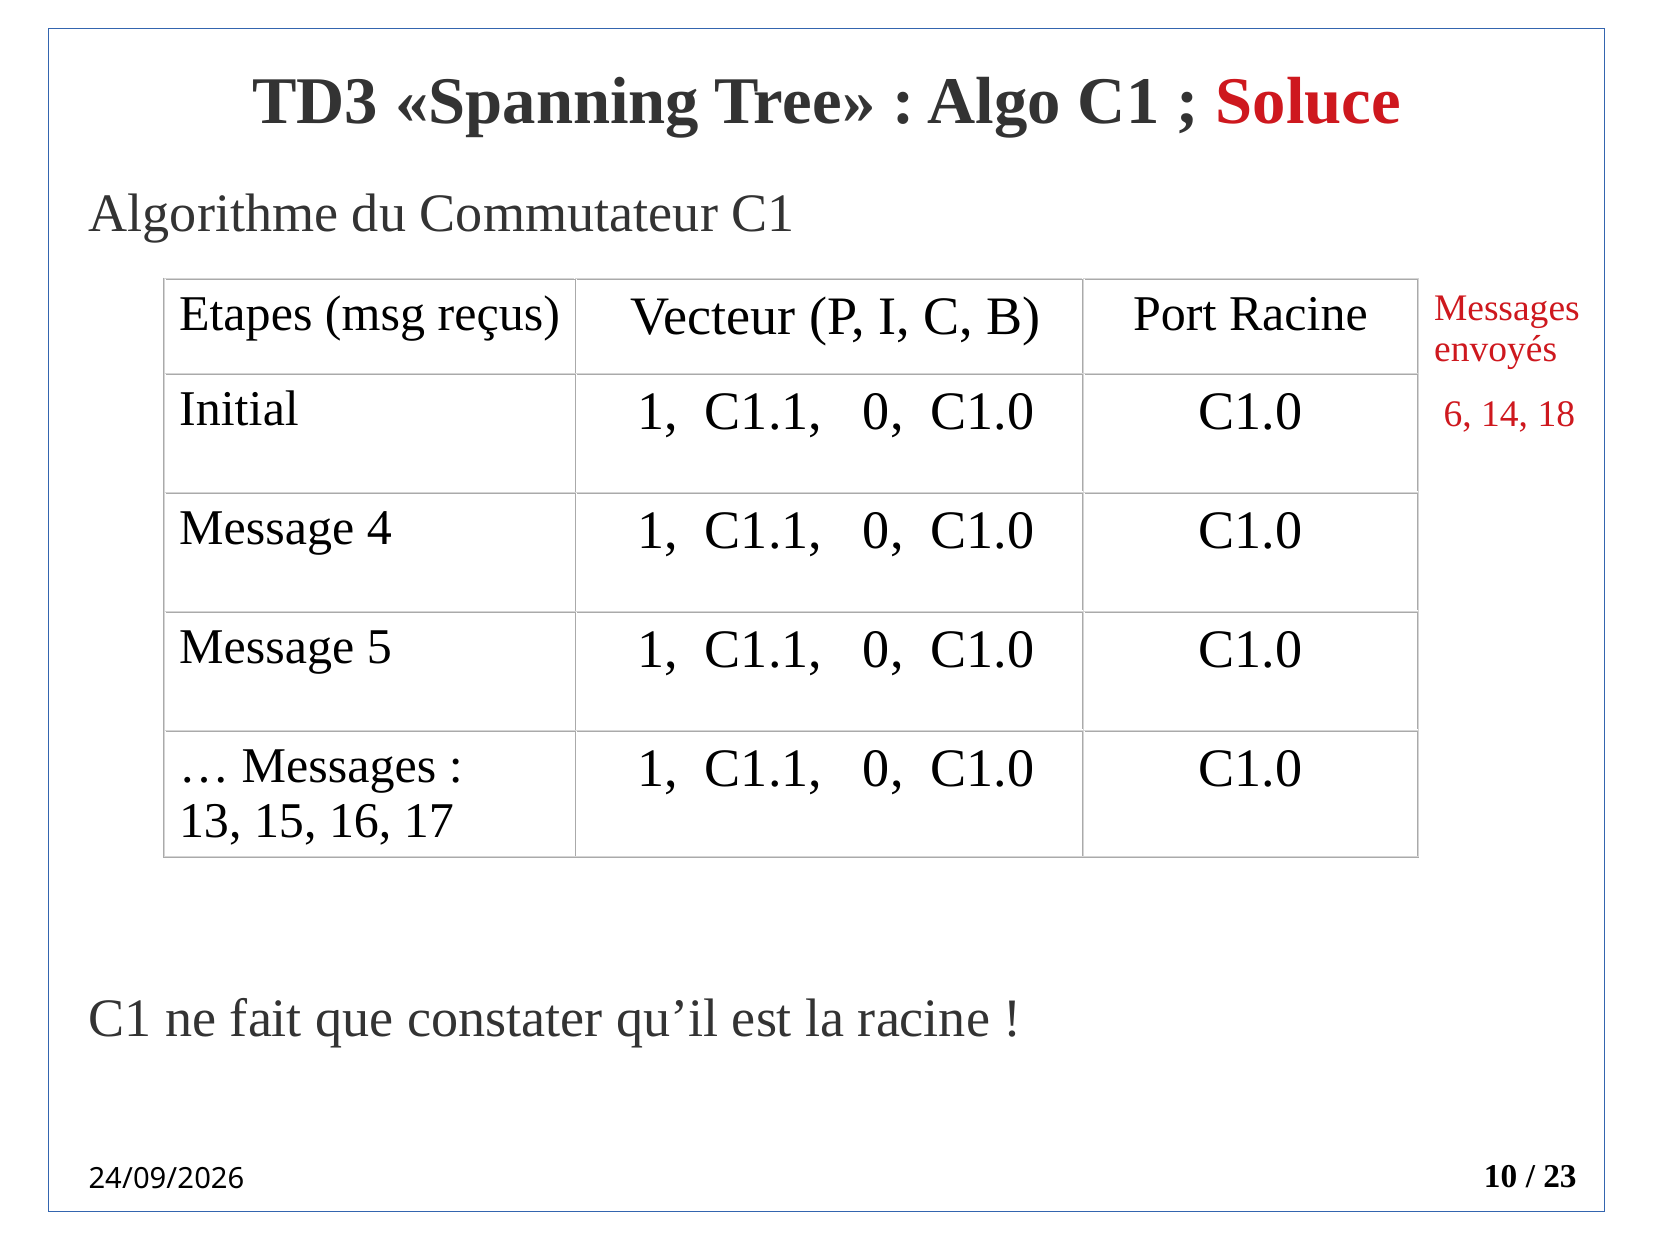

# TD3 «Spanning Tree» : Algo C1 ; Soluce
Algorithme du Commutateur C1
C1 ne fait que constater qu’il est la racine !
| Etapes (msg reçus) | Vecteur (P, I, C, B) | Port Racine |
| --- | --- | --- |
| Initial | 1, C1.1, 0, C1.0 | C1.0 |
| Message 4 | 1, C1.1, 0, C1.0 | C1.0 |
| Message 5 | 1, C1.1, 0, C1.0 | C1.0 |
| … Messages : 13, 15, 16, 17 | 1, C1.1, 0, C1.0 | C1.0 |
Messages envoyés
 6, 14, 18
10